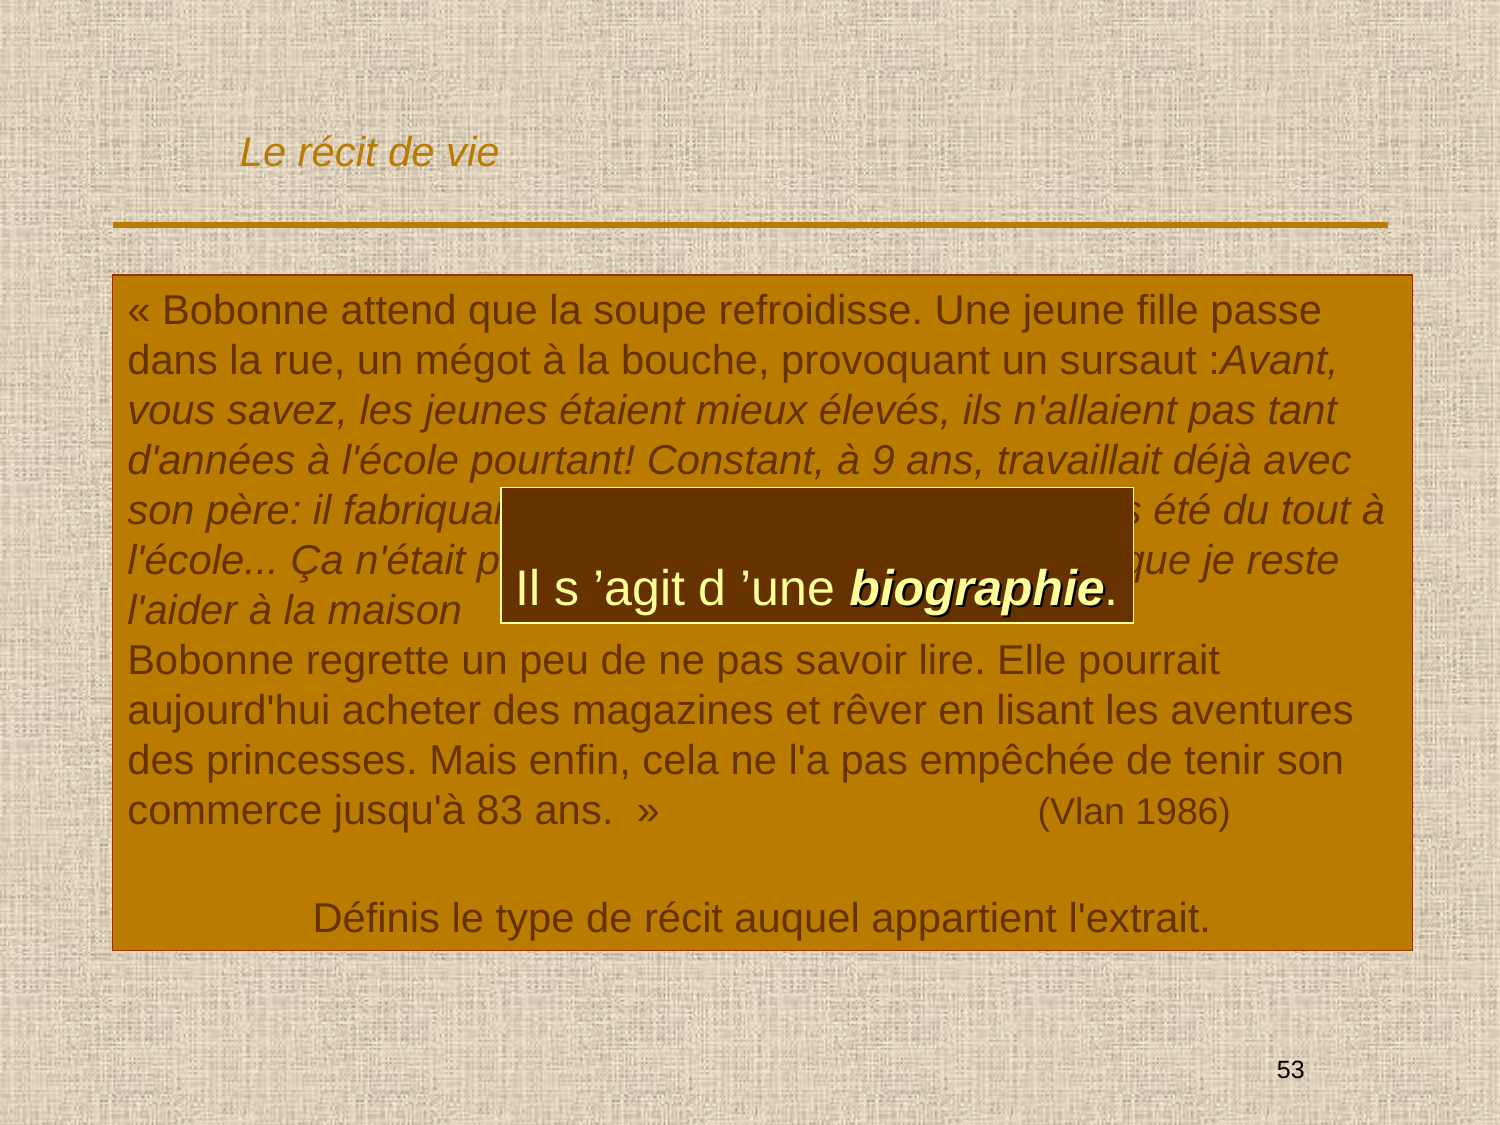

Le récit de vie
« Bobonne attend que la soupe refroidisse. Une jeune fille passe dans la rue, un mégot à la bouche, provoquant un sursaut :Avant, vous savez, les jeunes étaient mieux élevés, ils n'allaient pas tant d'années à l'école pourtant! Constant, à 9 ans, travaillait déjà avec son père: il fabriquait des chaussures. Moi, je n'ai pas été du tout à l'école... Ça n'était pas obligatoire et Maman préférait que je reste l'aider à la maison
Bobonne regrette un peu de ne pas savoir lire. Elle pourrait aujourd'hui acheter des magazines et rêver en lisant les aventures des princesses. Mais enfin, cela ne l'a pas empêchée de tenir son commerce jusqu'à 83 ans.  »			 (Vlan 1986)
Définis le type de récit auquel appartient l'extrait.
Il s ’agit d ’une biographie.
53